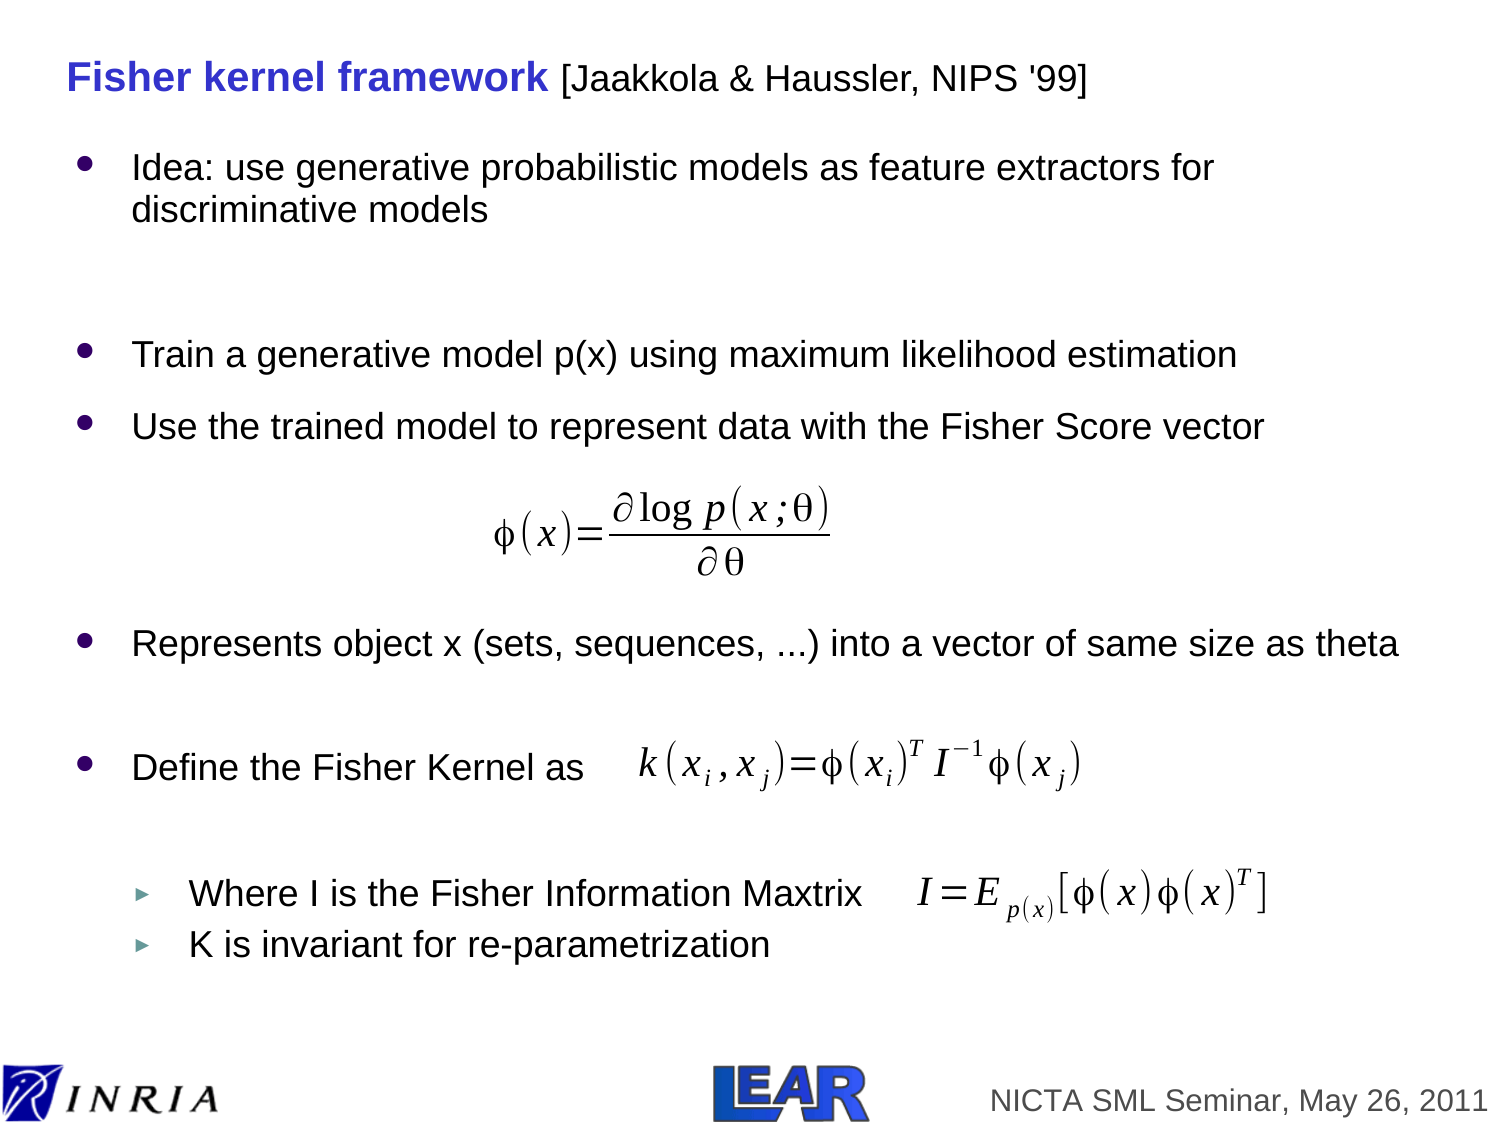

# Fisher kernel framework [Jaakkola & Haussler, NIPS '99]
Idea: use generative probabilistic models as feature extractors for discriminative models
Train a generative model p(x) using maximum likelihood estimation
Use the trained model to represent data with the Fisher Score vector
Represents object x (sets, sequences, ...) into a vector of same size as theta
Define the Fisher Kernel as
Where I is the Fisher Information Maxtrix
K is invariant for re-parametrization